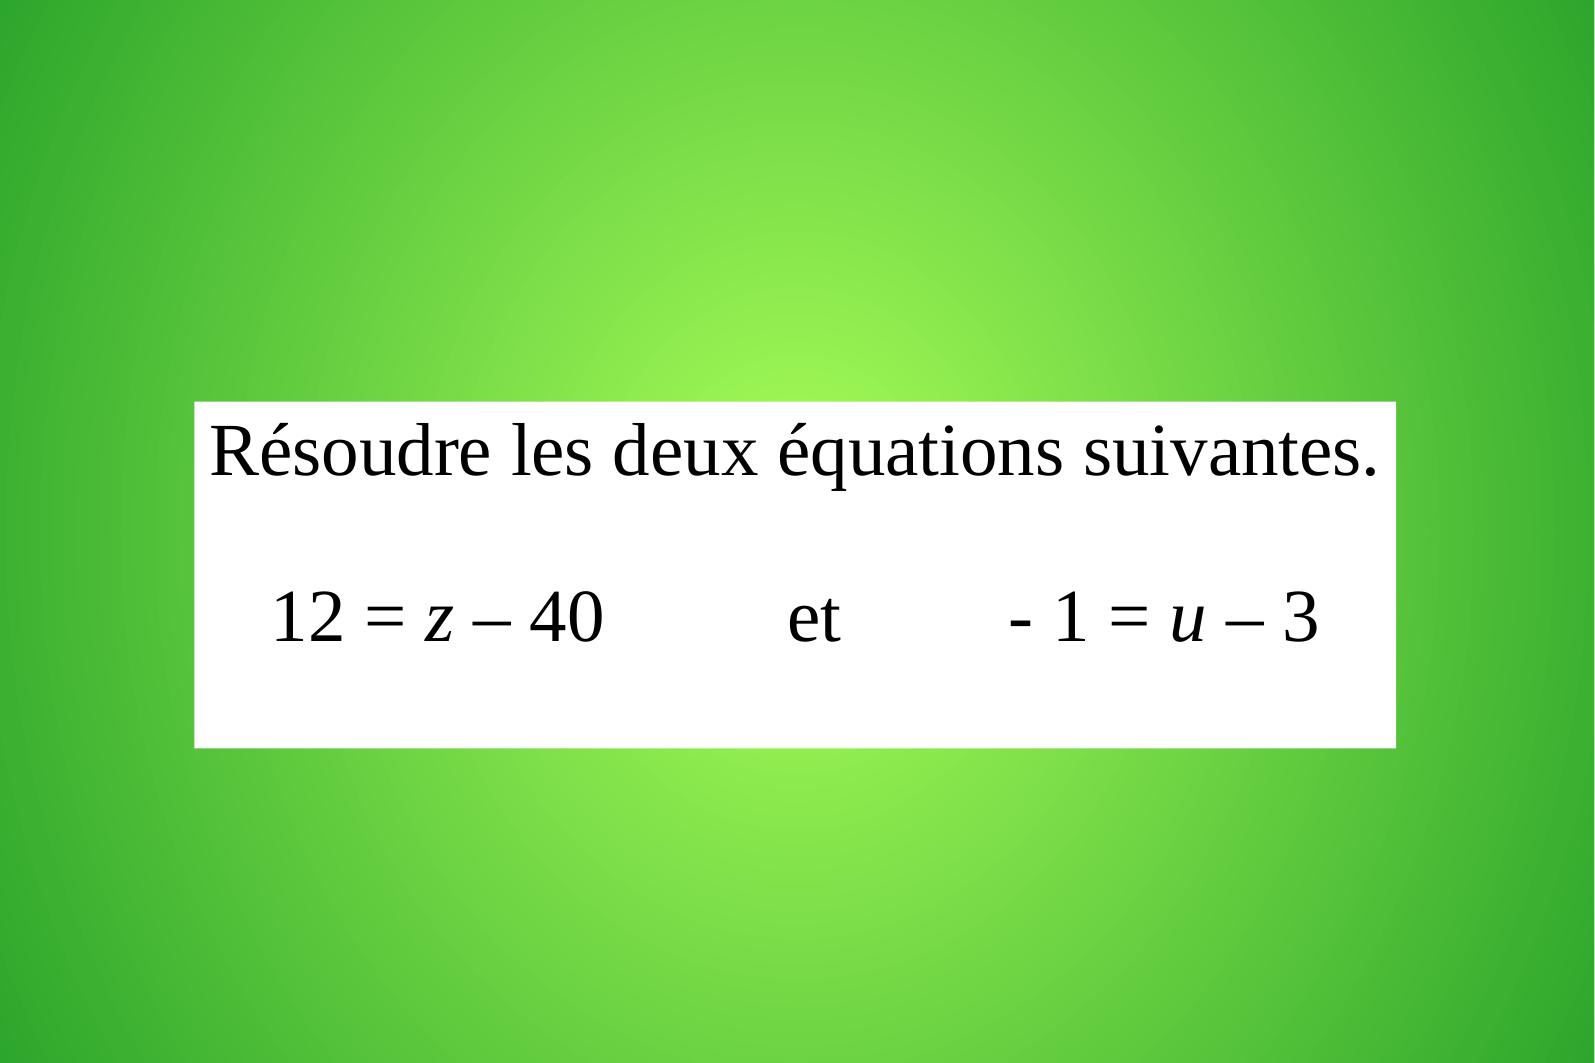

Résoudre les deux équations suivantes.
12 = z – 40			et			- 1 = u – 3